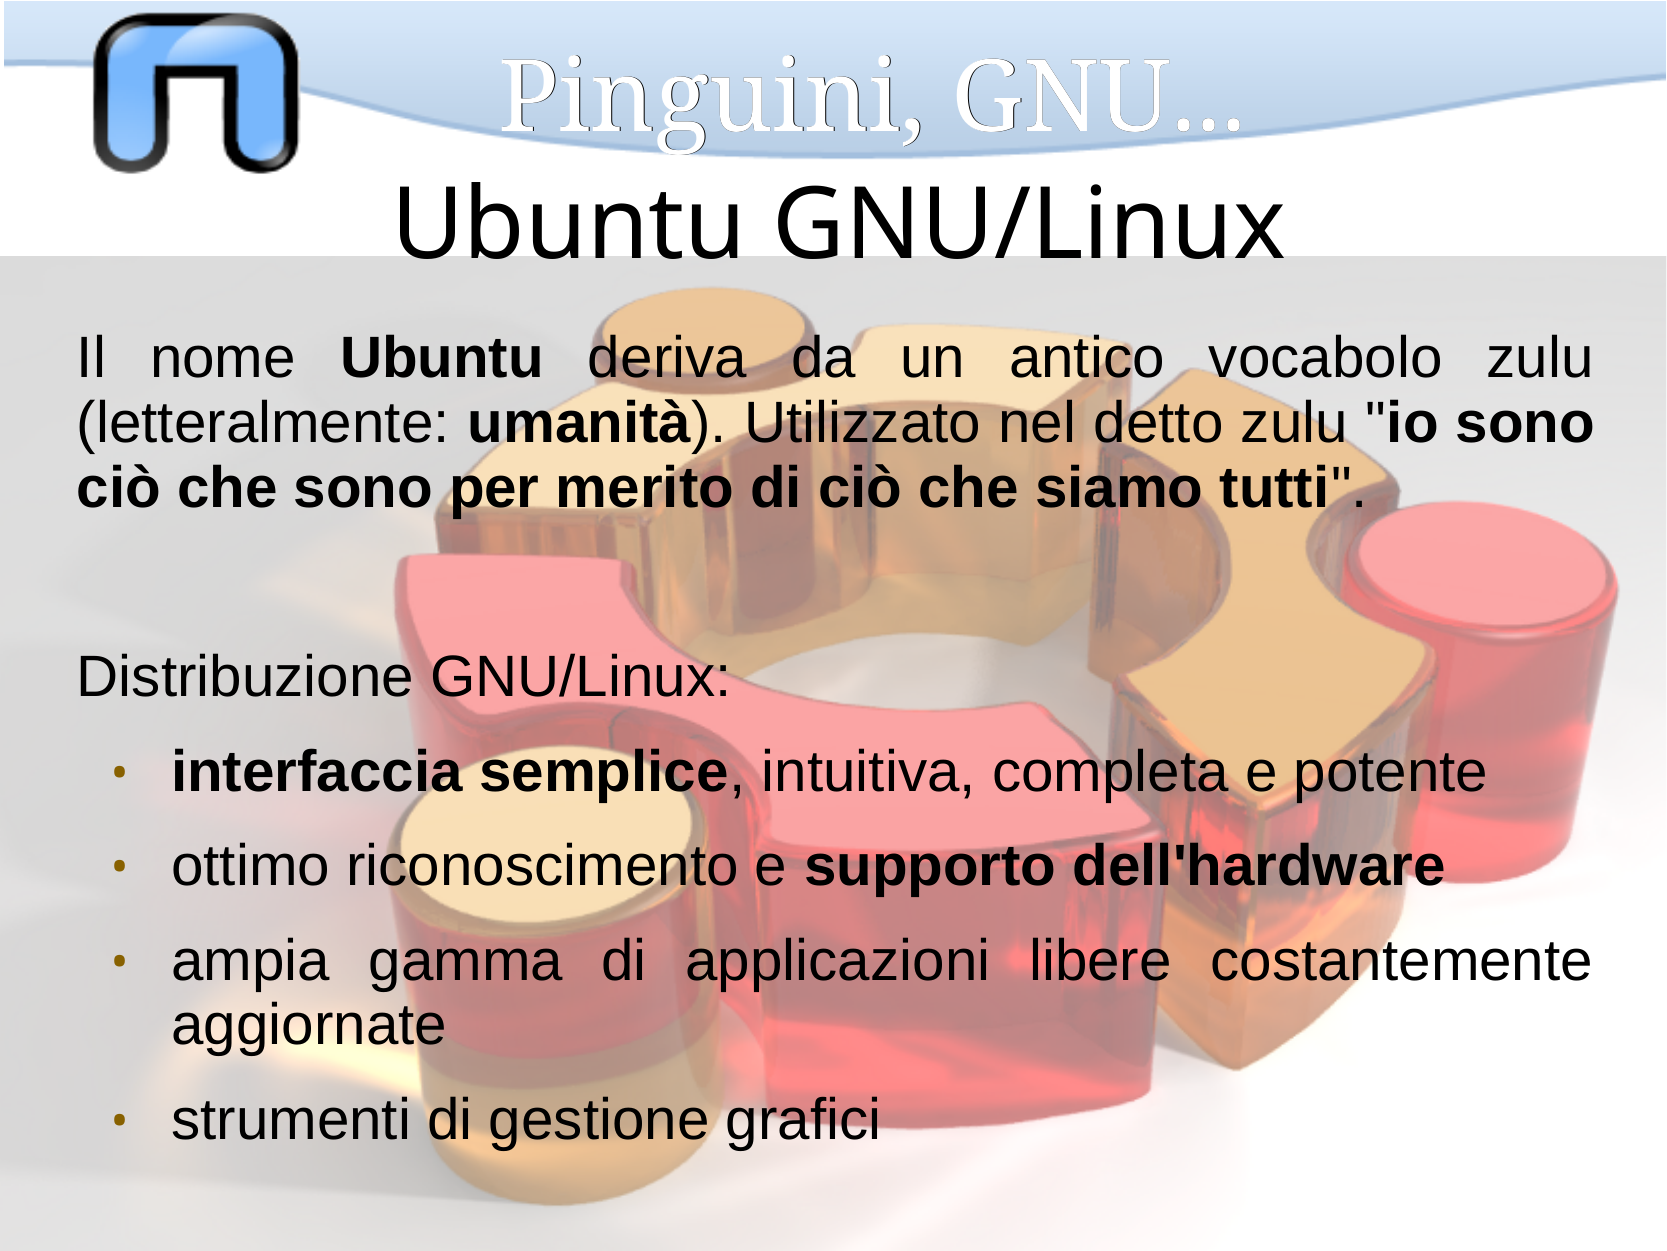

Pinguini, GNU...
Ubuntu GNU/Linux
Il nome Ubuntu deriva da un antico vocabolo zulu (letteralmente: umanità). Utilizzato nel detto zulu "io sono ciò che sono per merito di ciò che siamo tutti".
Distribuzione GNU/Linux:
interfaccia semplice, intuitiva, completa e potente
ottimo riconoscimento e supporto dell'hardware
ampia gamma di applicazioni libere costantemente aggiornate
strumenti di gestione grafici